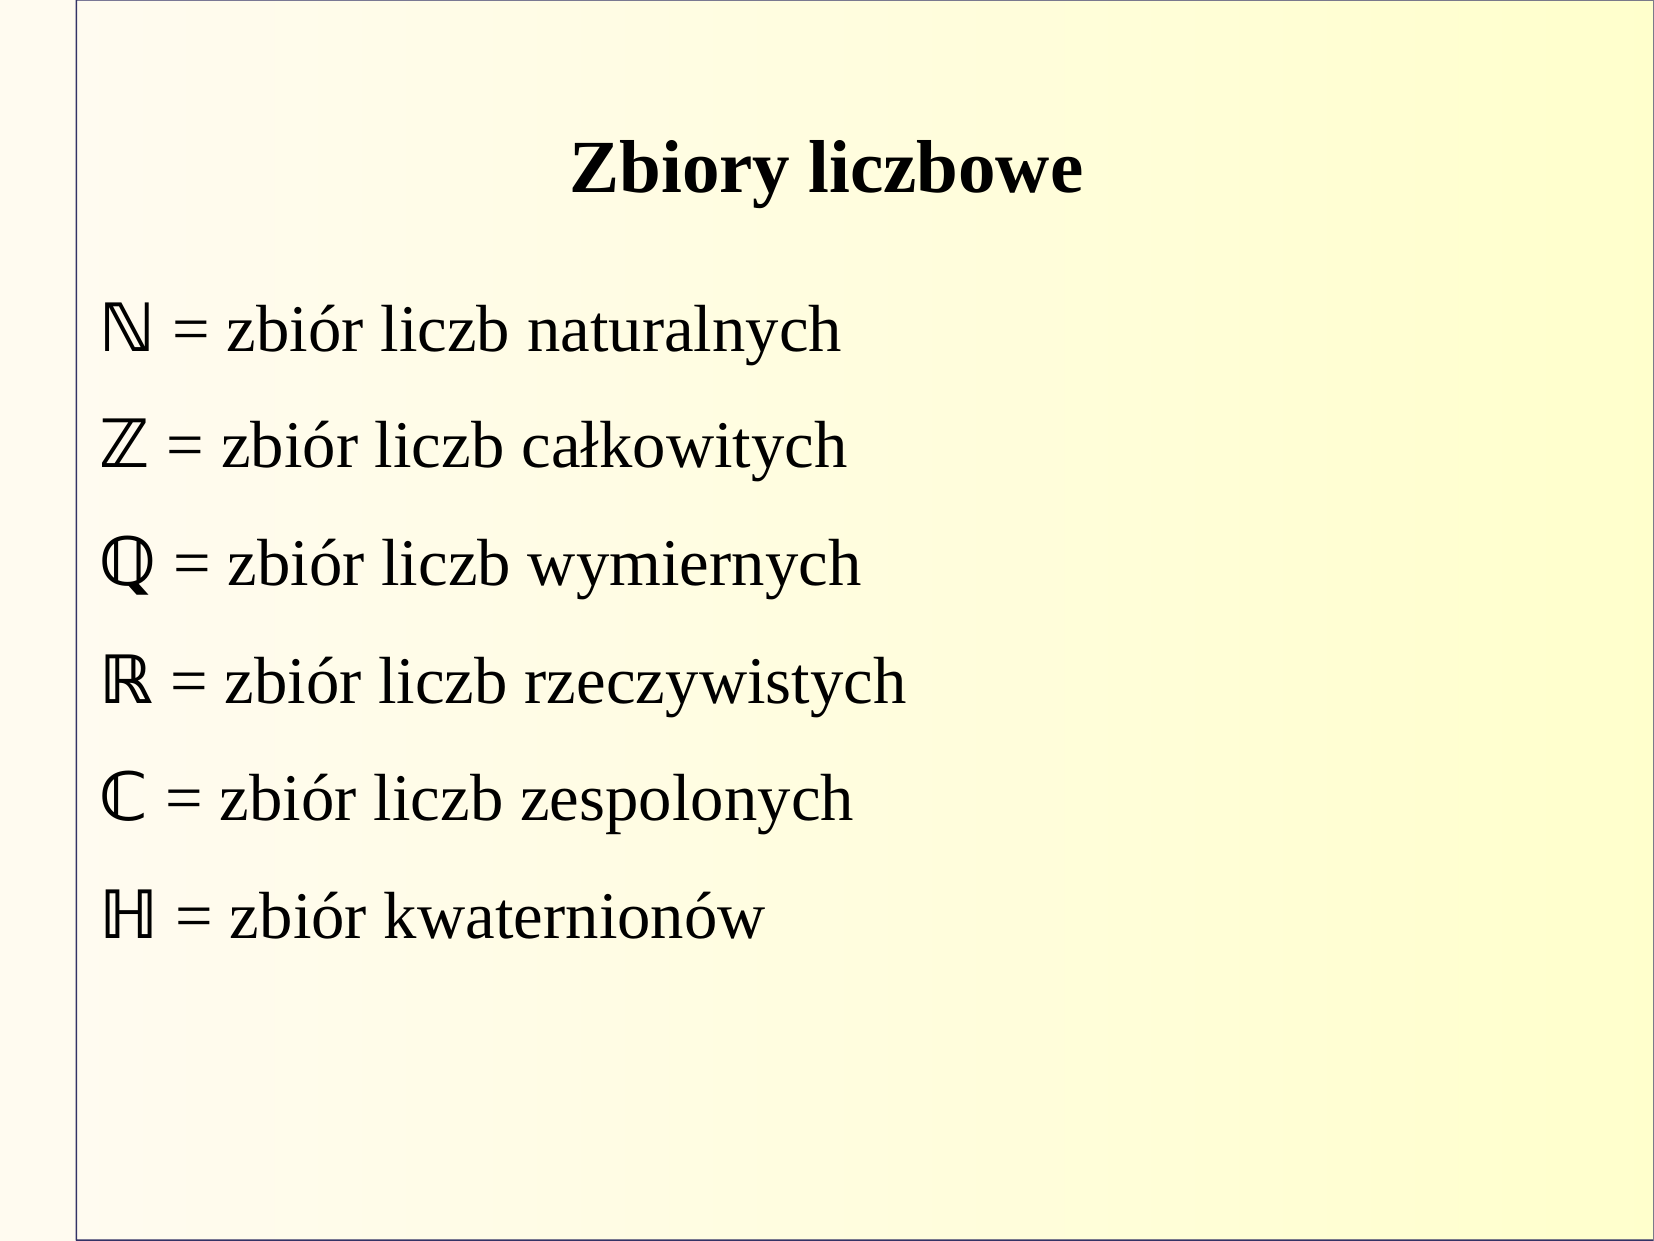

# Zbiory liczbowe
ℕ = zbiór liczb naturalnych
ℤ = zbiór liczb całkowitych
ℚ = zbiór liczb wymiernych
ℝ = zbiór liczb rzeczywistych
ℂ = zbiór liczb zespolonych
ℍ = zbiór kwaternionów